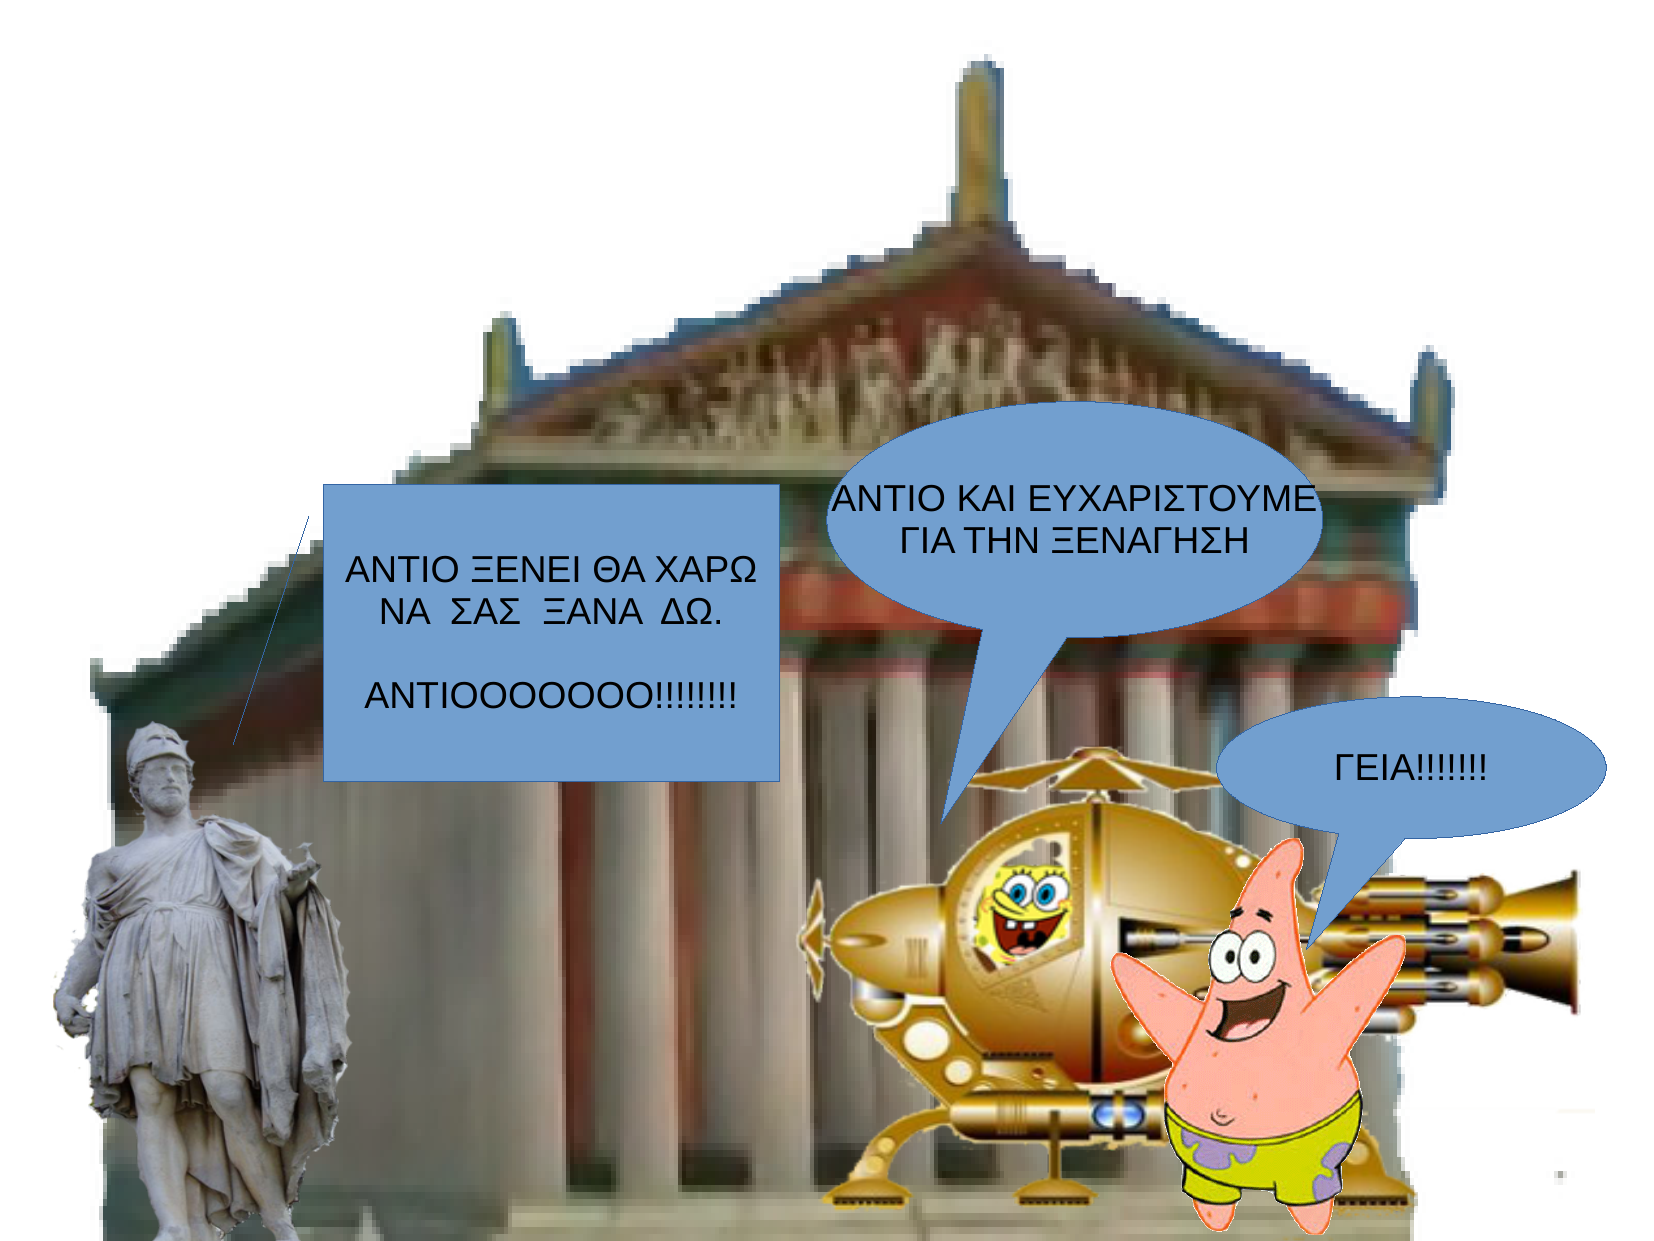

ΑΝΤΙΟ ΚΑΙ ΕΥΧΑΡΙΣΤΟΥΜΕ
ΓΙΑ ΤΗΝ ΞΕΝΑΓΗΣΗ
ΑΝΤΙΟ ΞΕΝΕΙ ΘΑ ΧΑΡΩ
ΝΑ ΣΑΣ ΞΑΝΑ ΔΩ.
ΑΝΤΙΟΟΟΟΟΟΟ!!!!!!!!
ΓΕΙΑ!!!!!!!